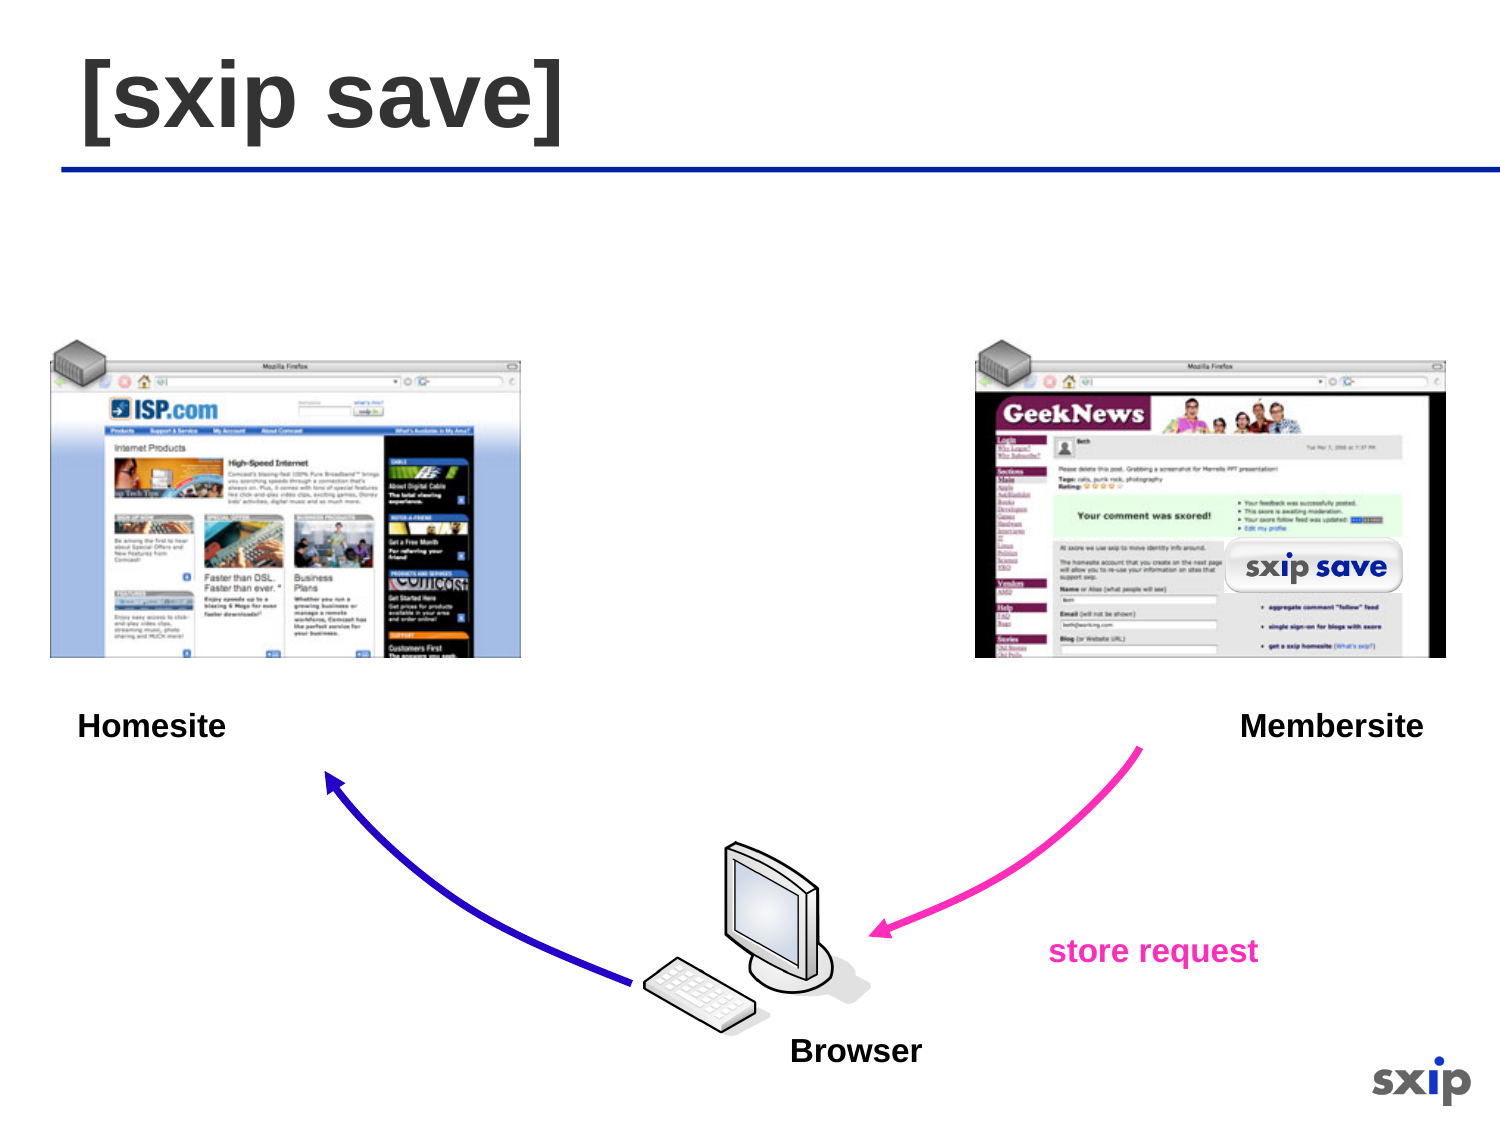

# [sxip save]
Homesite
Membersite
store request
Browser